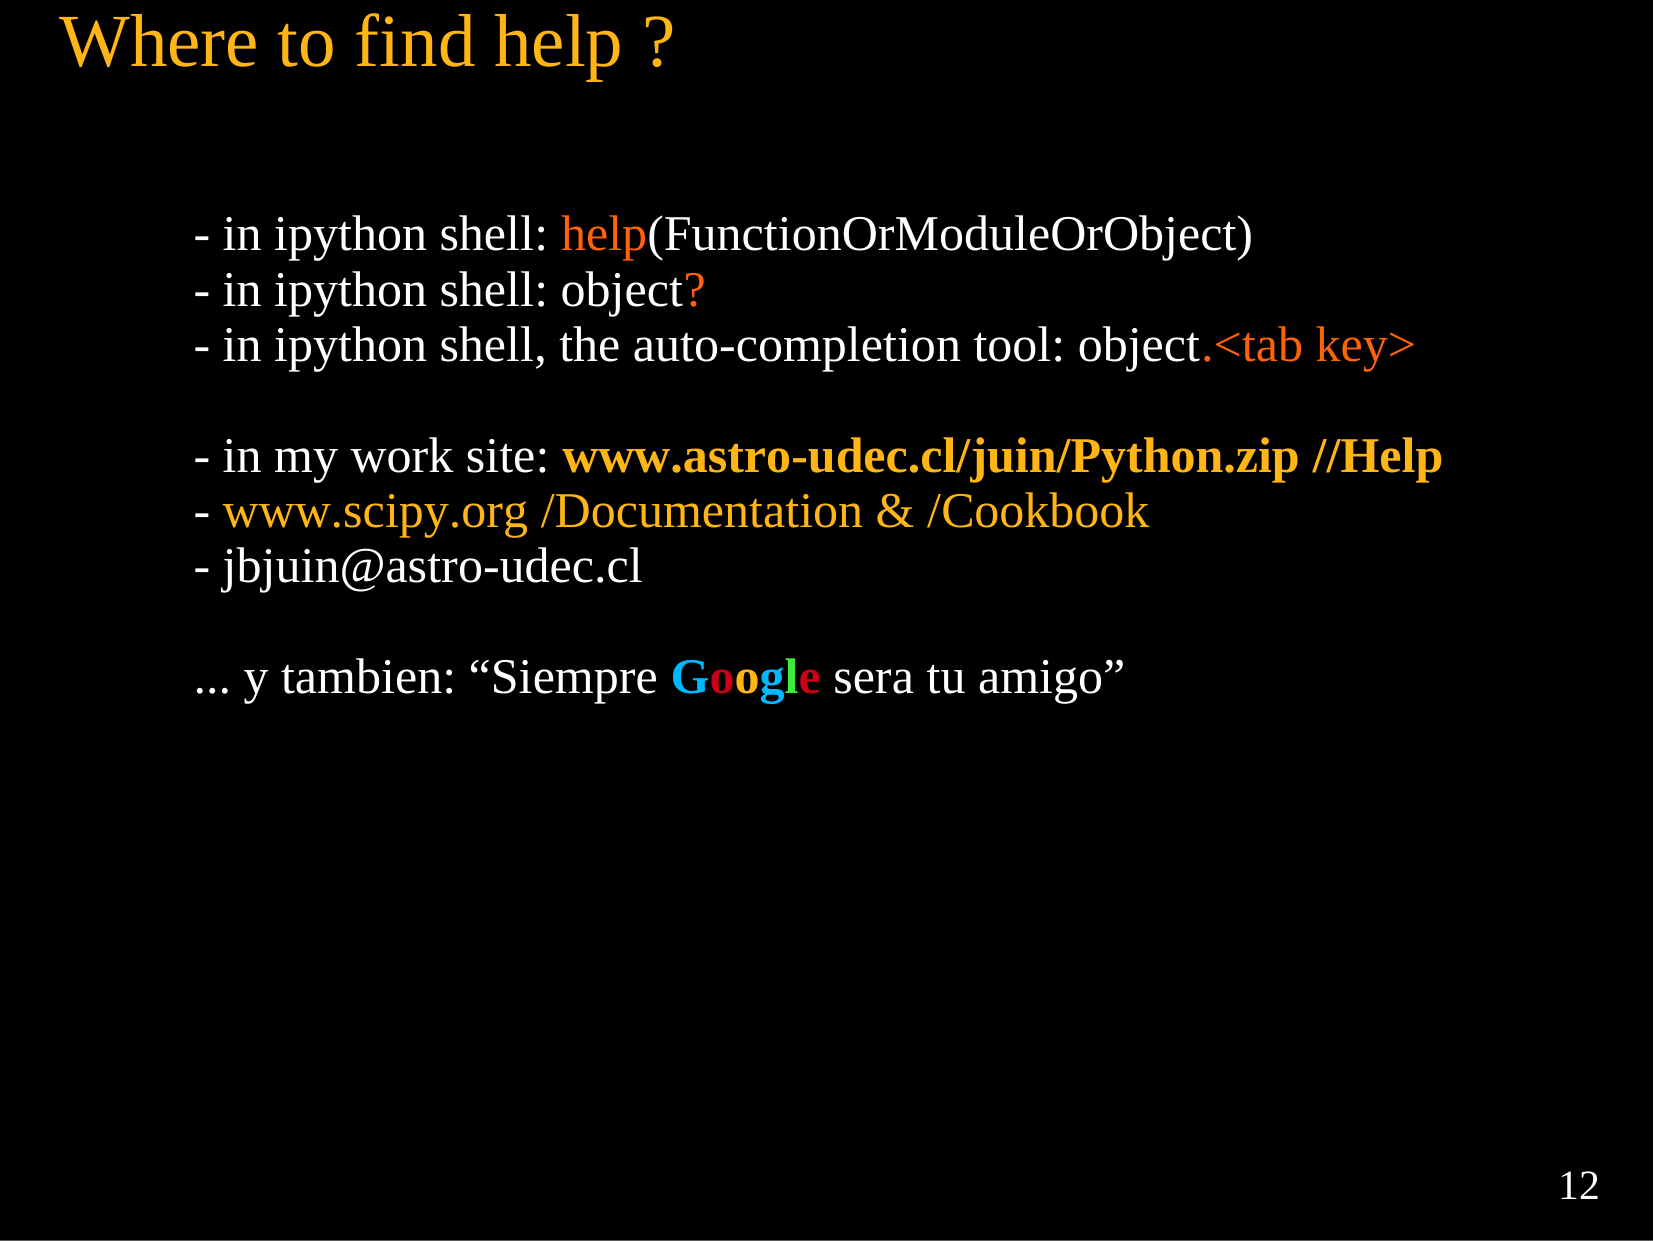

Where to find help ?
- in ipython shell: help(FunctionOrModuleOrObject)
- in ipython shell: object?
- in ipython shell, the auto-completion tool: object.<tab key>
- in my work site: www.astro-udec.cl/juin/Python.zip //Help
- www.scipy.org /Documentation & /Cookbook
- jbjuin@astro-udec.cl
... y tambien: “Siempre Google sera tu amigo”